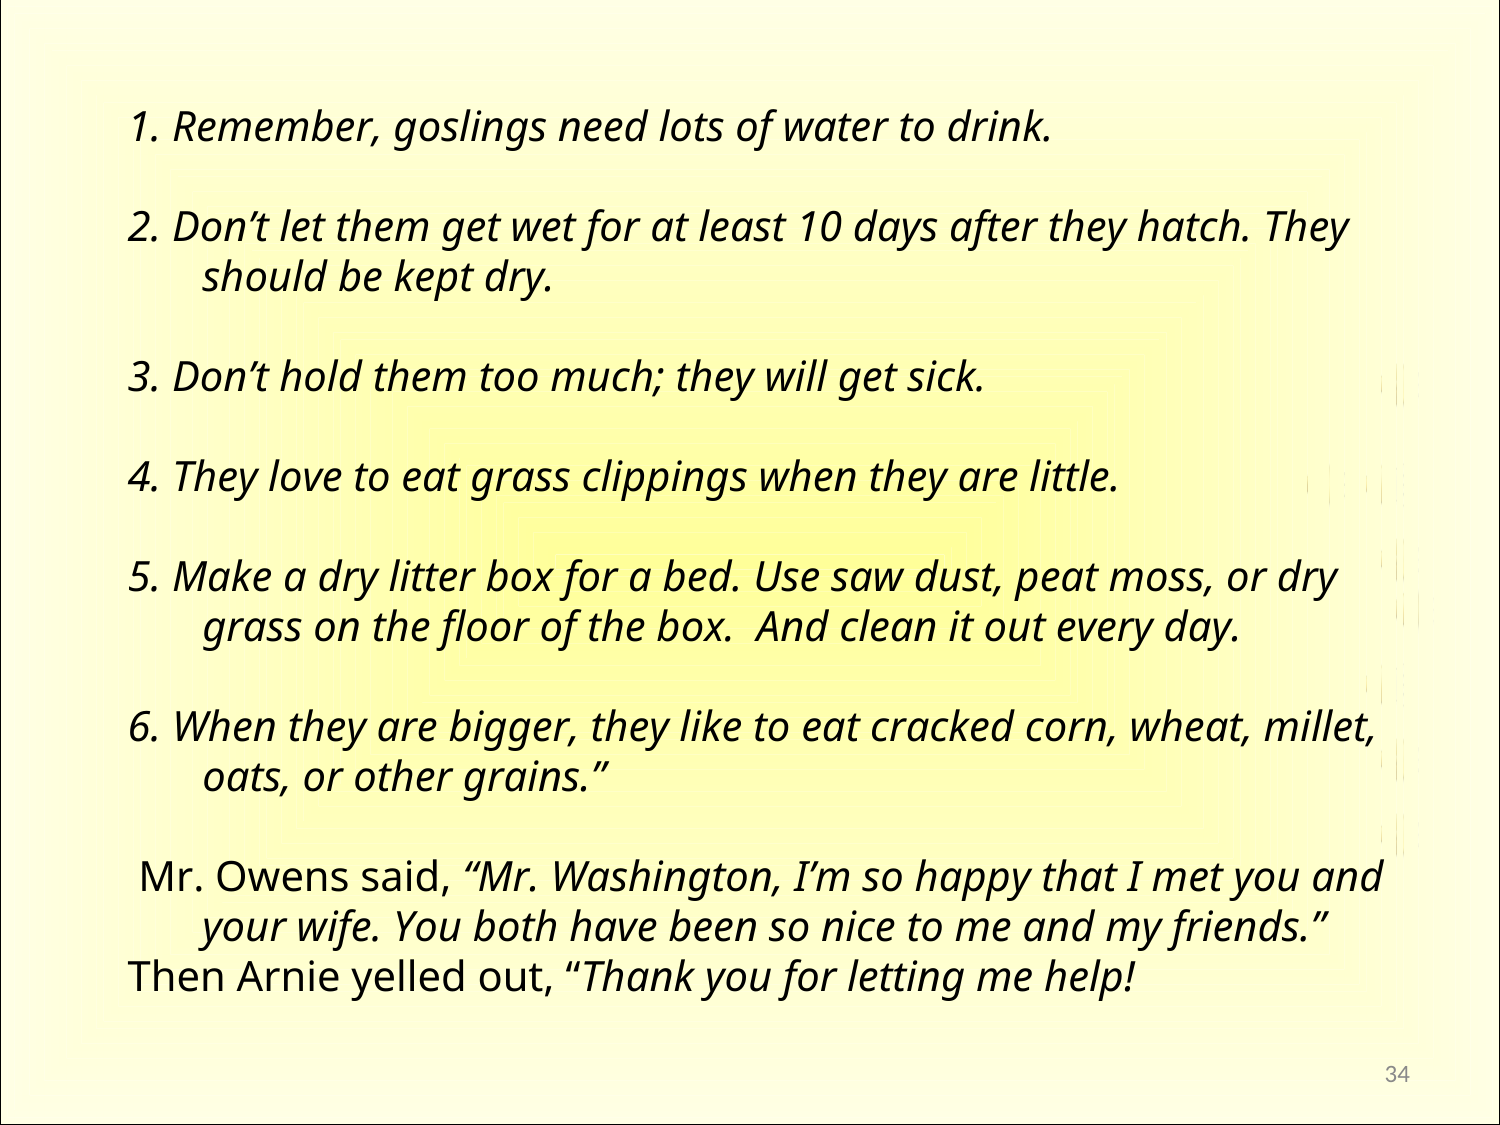

1. Remember, goslings need lots of water to drink.
2. Don’t let them get wet for at least 10 days after they hatch. They should be kept dry.
3. Don’t hold them too much; they will get sick.
4. They love to eat grass clippings when they are little.
5. Make a dry litter box for a bed. Use saw dust, peat moss, or dry grass on the floor of the box. And clean it out every day.
6. When they are bigger, they like to eat cracked corn, wheat, millet, oats, or other grains.”
 Mr. Owens said, “Mr. Washington, I’m so happy that I met you and your wife. You both have been so nice to me and my friends.”
Then Arnie yelled out, “Thank you for letting me help!